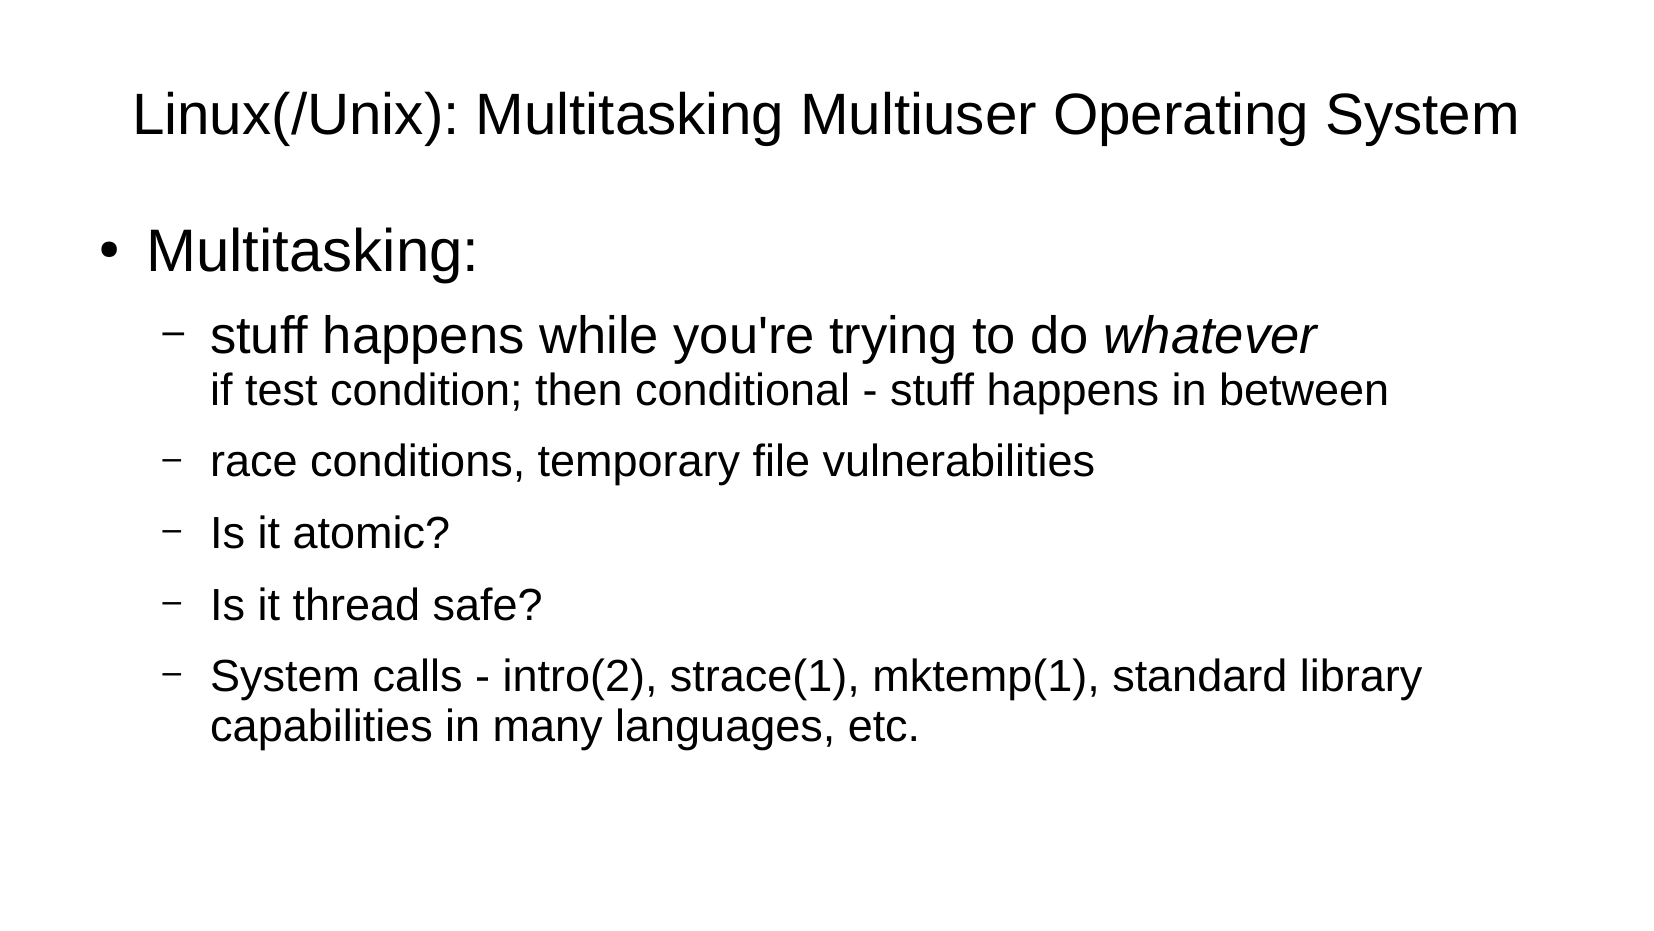

# Linux(/Unix): Multitasking Multiuser Operating System
Multitasking:
stuff happens while you're trying to do whatever
if test condition; then conditional - stuff happens in between
race conditions, temporary file vulnerabilities
Is it atomic?
Is it thread safe?
System calls - intro(2), strace(1), mktemp(1), standard library capabilities in many languages, etc.